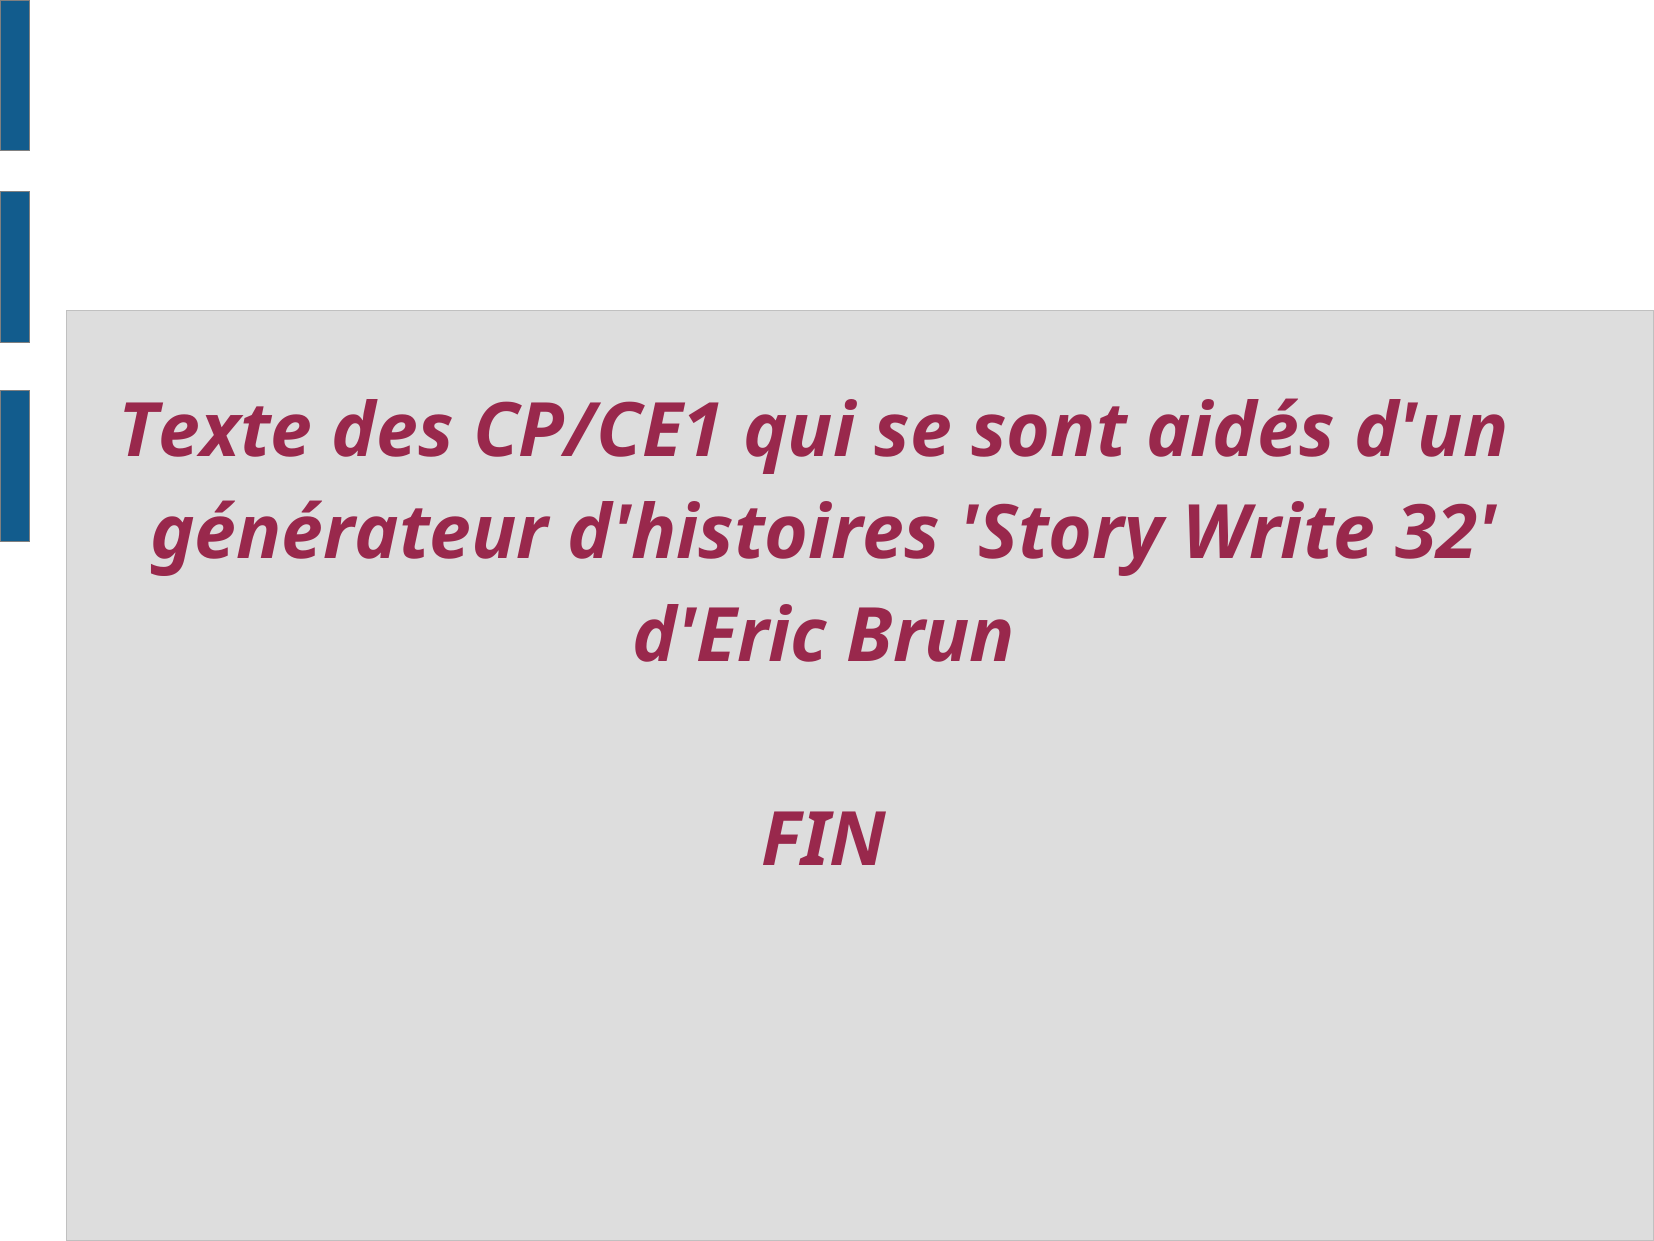

# Texte des CP/CE1 qui se sont aidés d'un générateur d'histoires 'Story Write 32' d'Eric Brun FIN